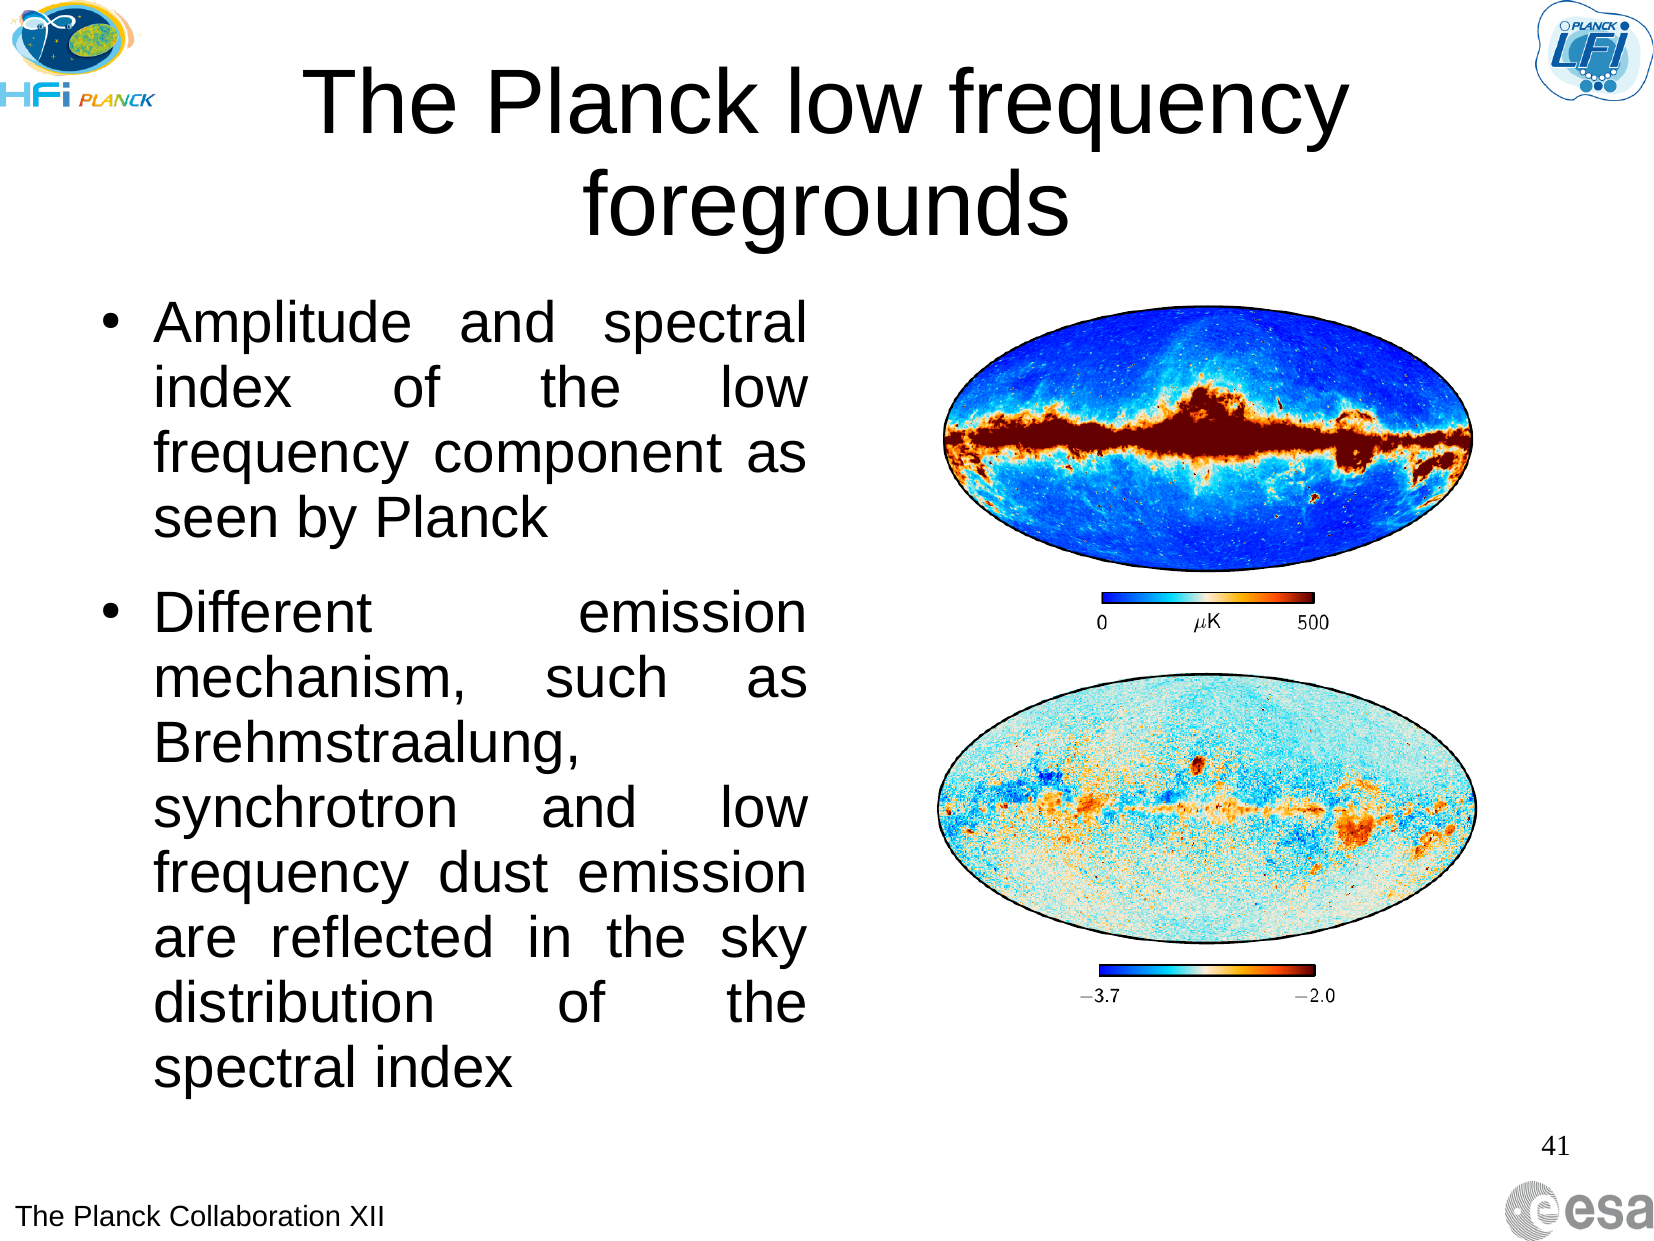

The Planck low frequency foregrounds
# Amplitude and spectral index of the low frequency component as seen by Planck
Different emission mechanism, such as Brehmstraalung, synchrotron and low frequency dust emission are reflected in the sky distribution of the spectral index
41
The Planck Collaboration XII